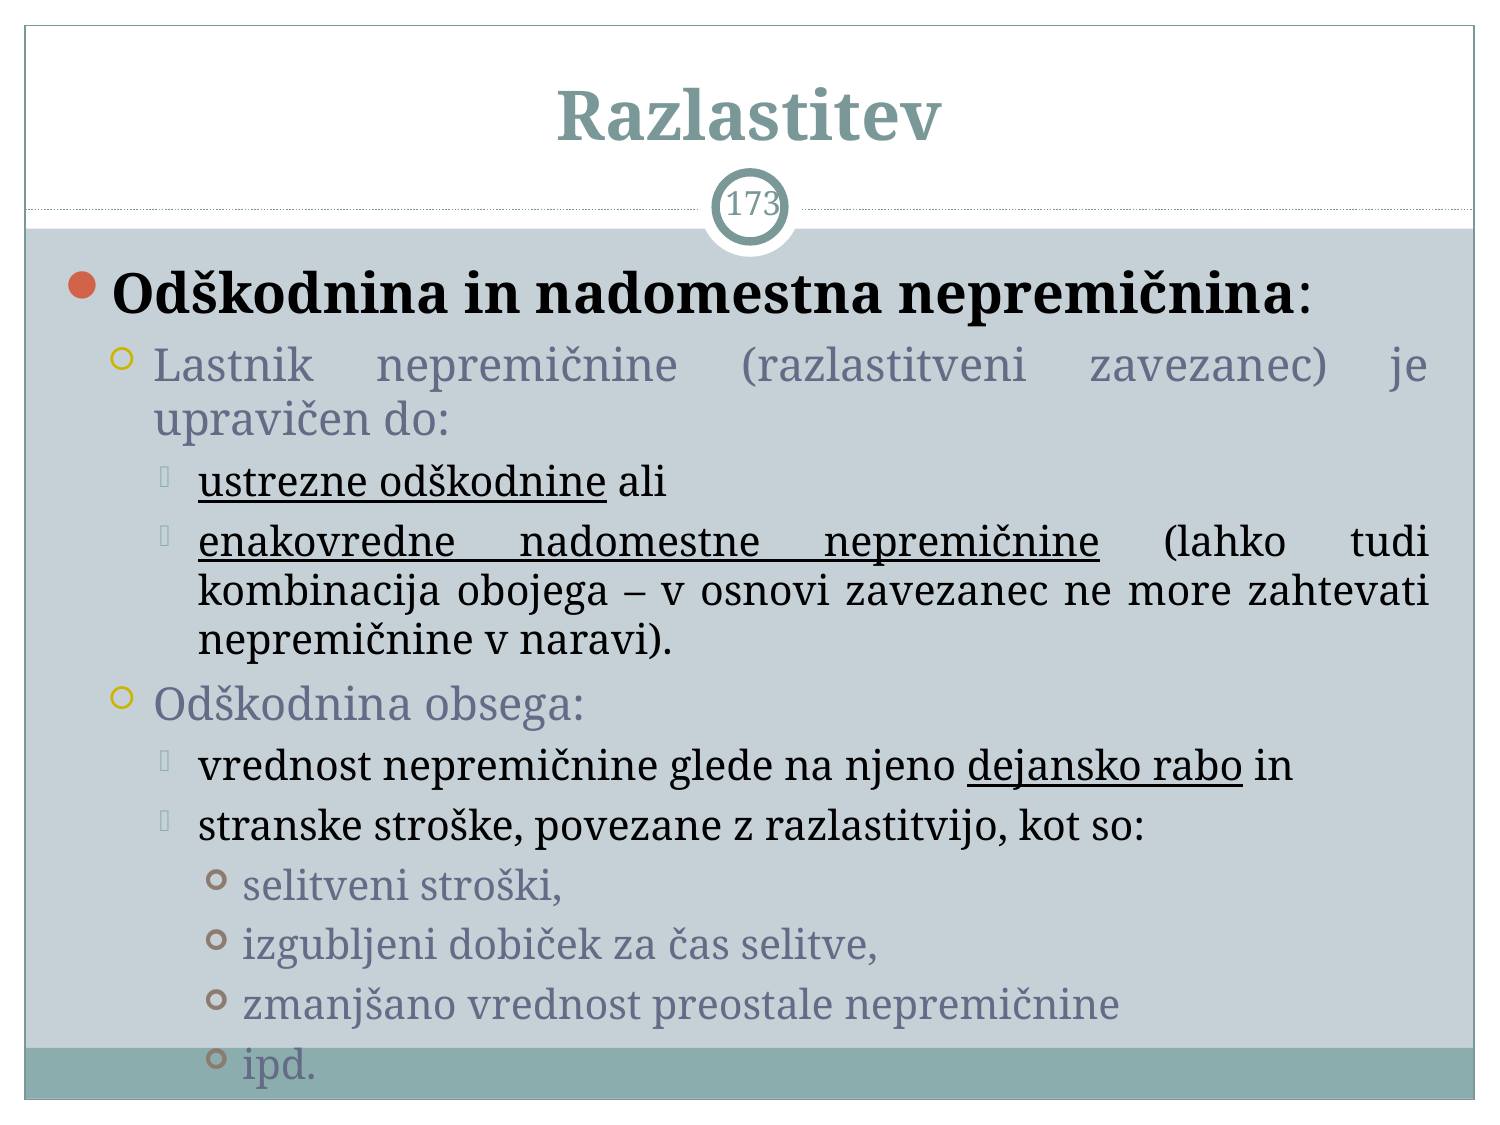

# Razlastitev
Odškodnina in nadomestna nepremičnina:
Lastnik nepremičnine (razlastitveni zavezanec) je upravičen do:
ustrezne odškodnine ali
enakovredne nadomestne nepremičnine (lahko tudi kombinacija obojega – v osnovi zavezanec ne more zahtevati nepremičnine v naravi).
Odškodnina obsega:
vrednost nepremičnine glede na njeno dejansko rabo in
stranske stroške, povezane z razlastitvijo, kot so:
selitveni stroški,
izgubljeni dobiček za čas selitve,
zmanjšano vrednost preostale nepremičnine
ipd.